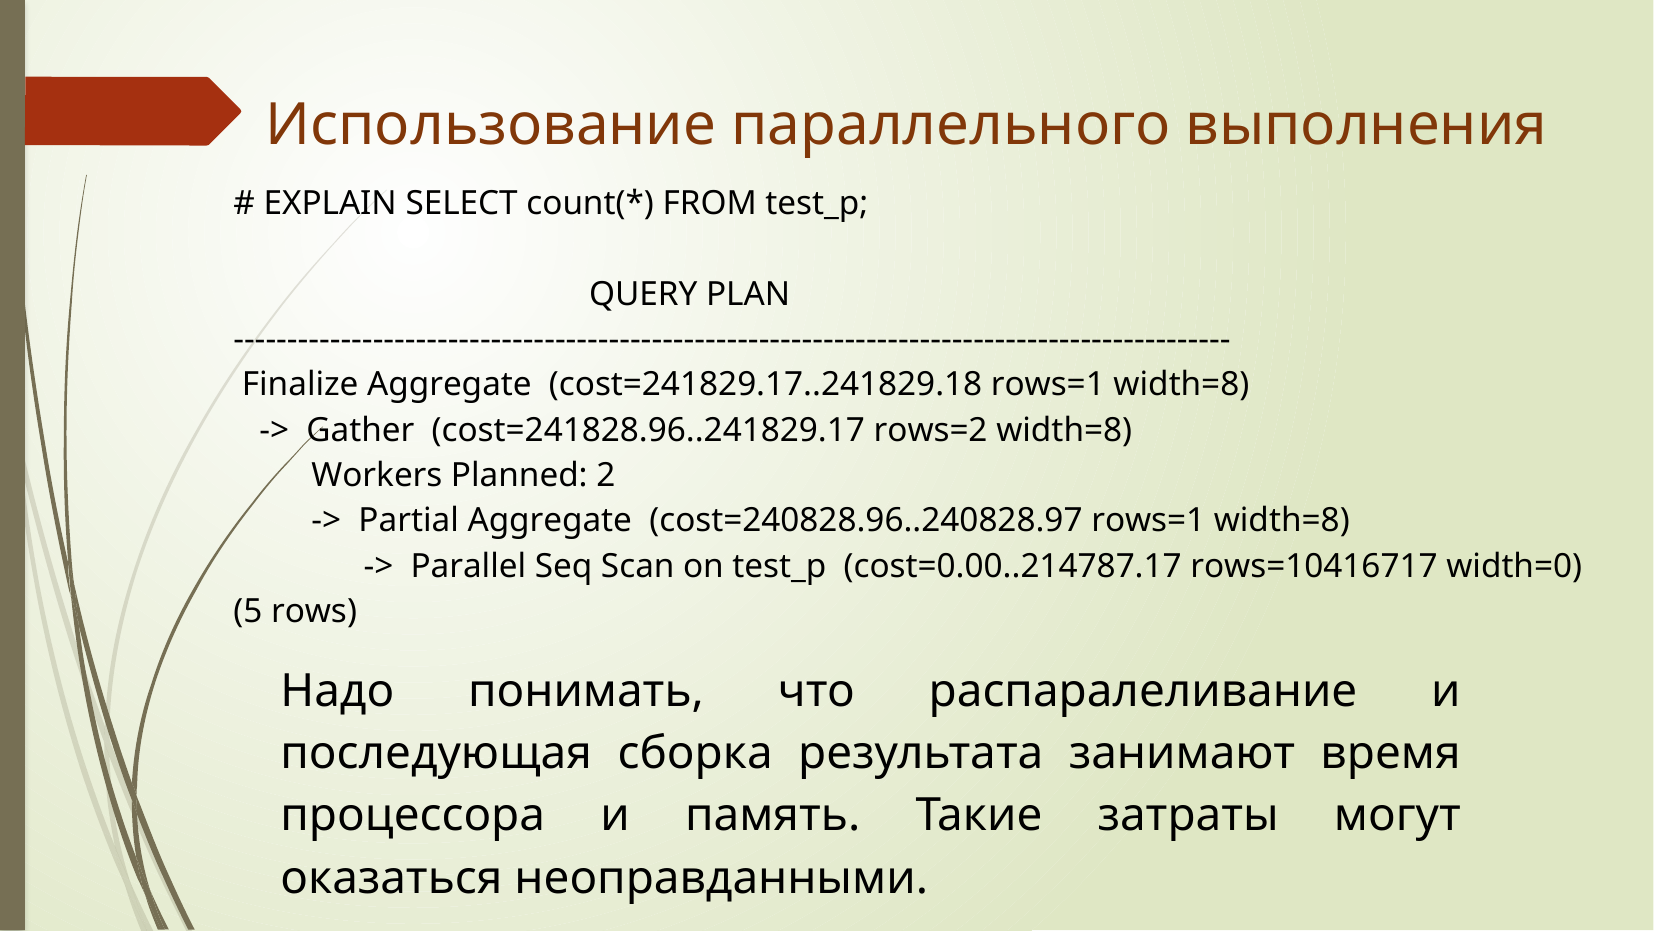

# Использование параллельного выполнения
# EXPLAIN SELECT count(*) FROM test_p;
 QUERY PLAN
---------------------------------------------------------------------------------------------
 Finalize Aggregate (cost=241829.17..241829.18 rows=1 width=8)
 -> Gather (cost=241828.96..241829.17 rows=2 width=8)
 Workers Planned: 2
 -> Partial Aggregate (cost=240828.96..240828.97 rows=1 width=8)
 -> Parallel Seq Scan on test_p (cost=0.00..214787.17 rows=10416717 width=0)
(5 rows)
Надо понимать, что распаралеливание и последующая сборка результата занимают время процессора и память. Такие затраты могут оказаться неоправданными.